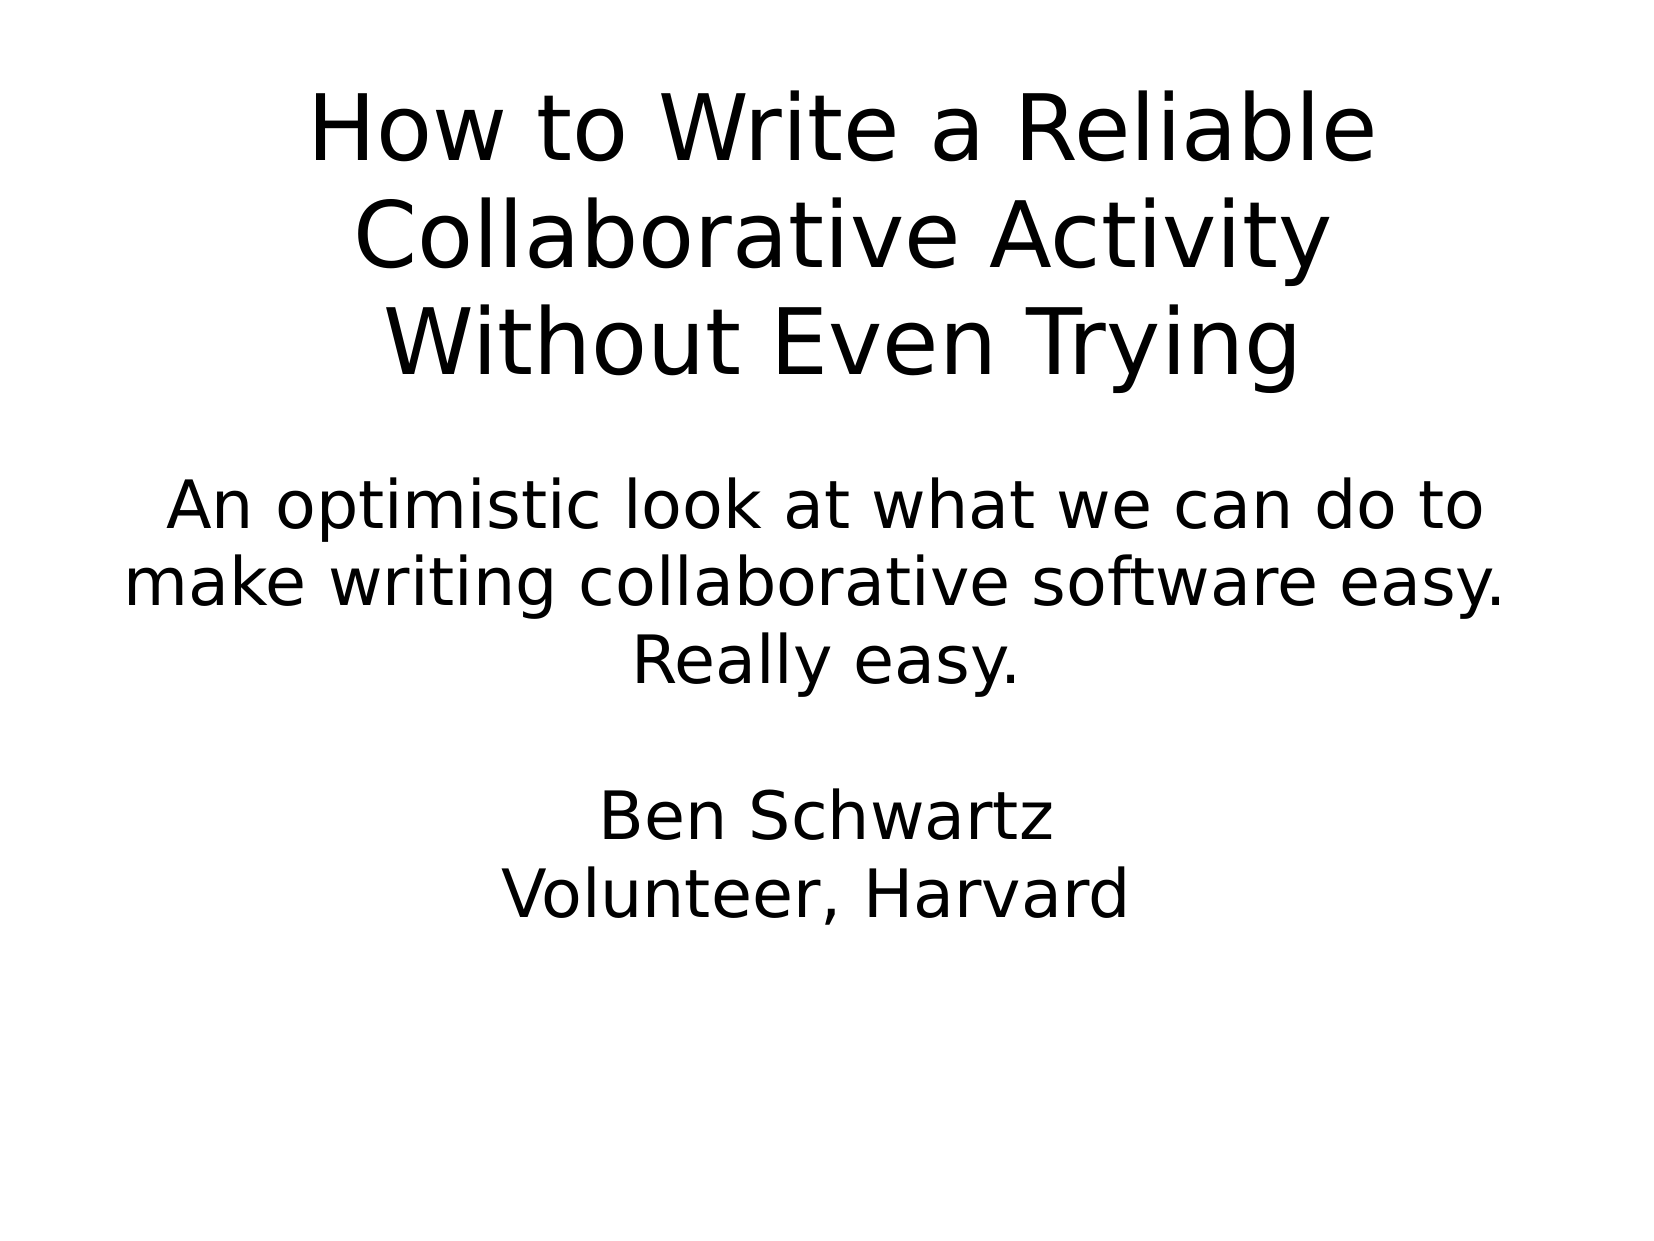

# How to Write a Reliable Collaborative Activity Without Even Trying
An optimistic look at what we can do to make writing collaborative software easy. Really easy.
Ben Schwartz
Volunteer, Harvard